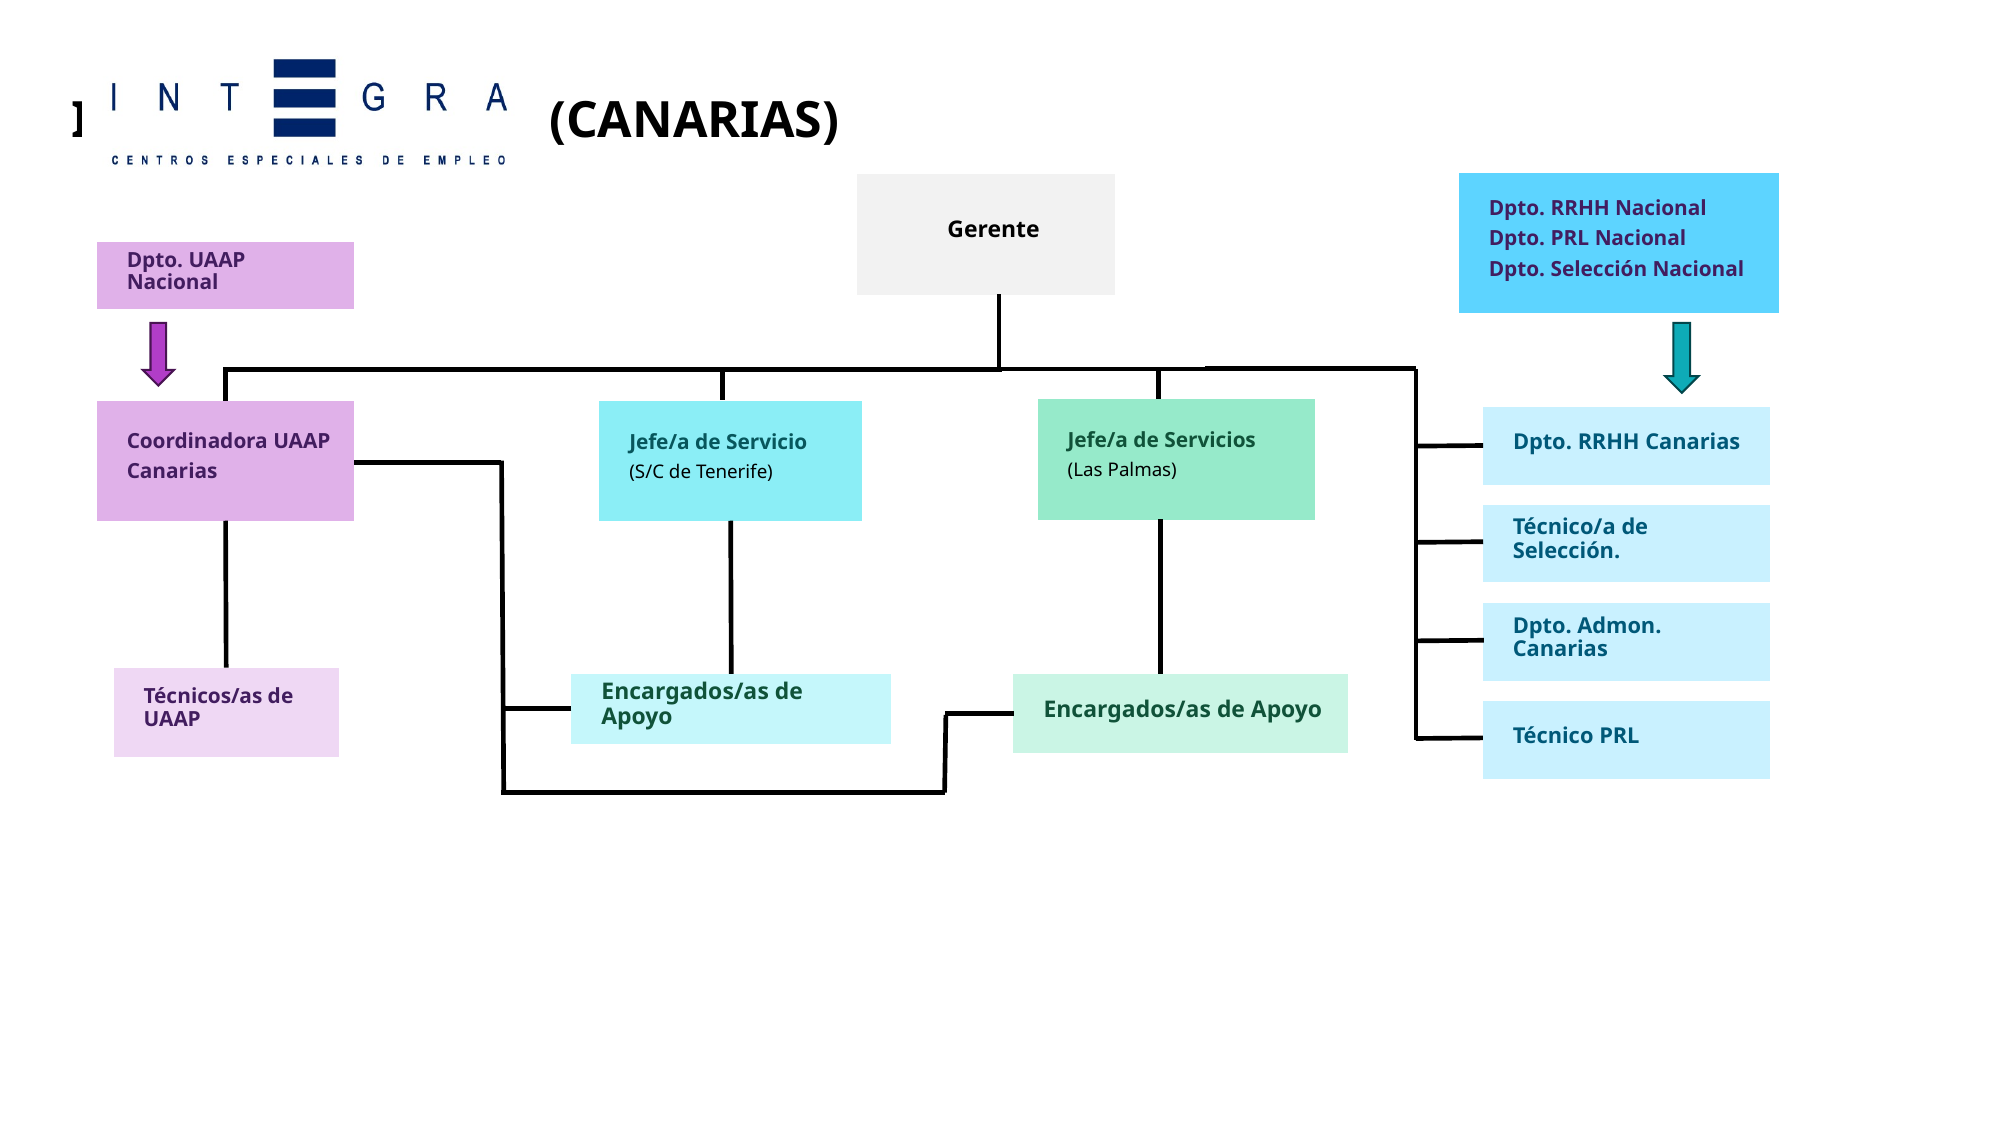

# INTEGRA MGSI CEE (CANARIAS)
Dpto. RRHH Nacional
Dpto. PRL Nacional
Dpto. Selección Nacional
Gerente
Dpto. UAAP Nacional
Jefe/a de Servicios
(Las Palmas)
Coordinadora UAAP
Canarias
Jefe/a de Servicio
(S/C de Tenerife)
Dpto. RRHH Canarias
Técnico/a de Selección.
Dpto. Admon. Canarias
Técnicos/as de UAAP
Encargados/as de Apoyo
Encargados/as de Apoyo
Técnico PRL